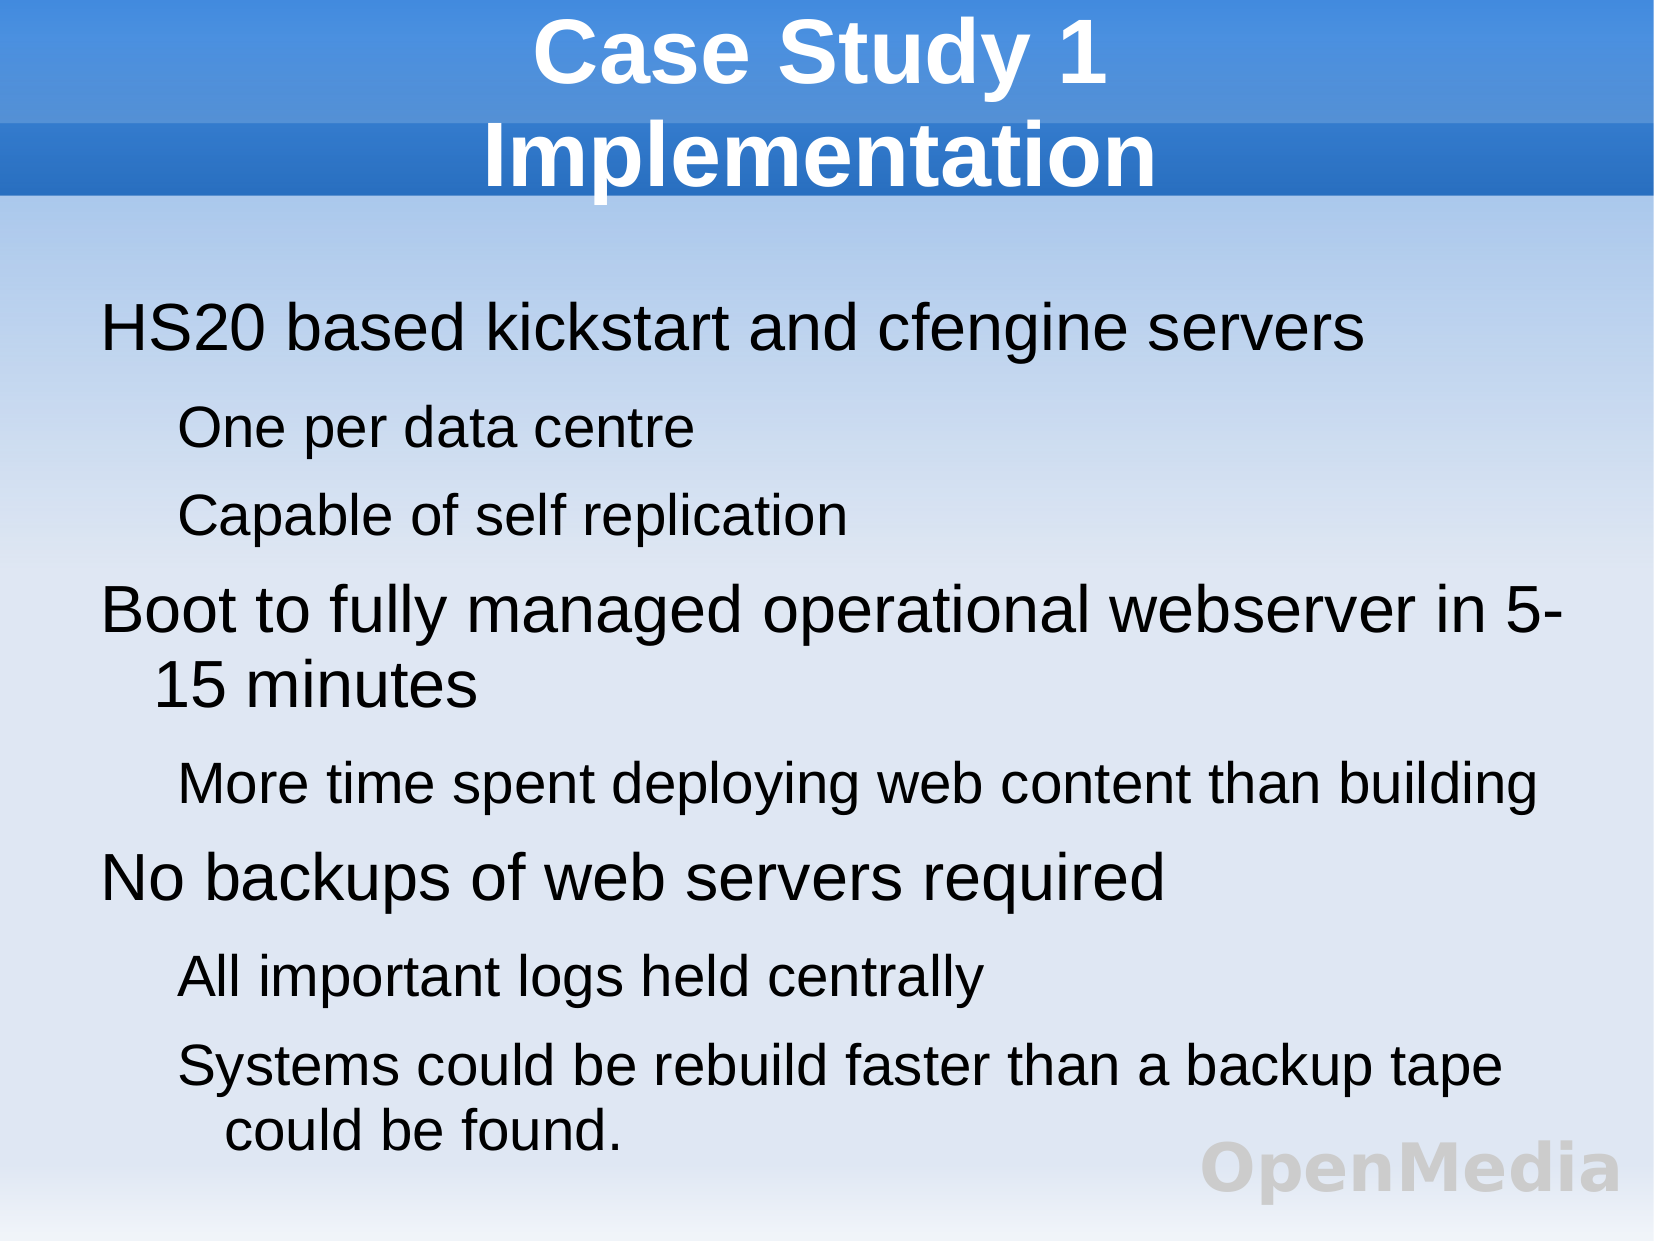

# Case Study 1 Implementation
HS20 based kickstart and cfengine servers
One per data centre
Capable of self replication
Boot to fully managed operational webserver in 5-15 minutes
More time spent deploying web content than building
No backups of web servers required
All important logs held centrally
Systems could be rebuild faster than a backup tape could be found.
28